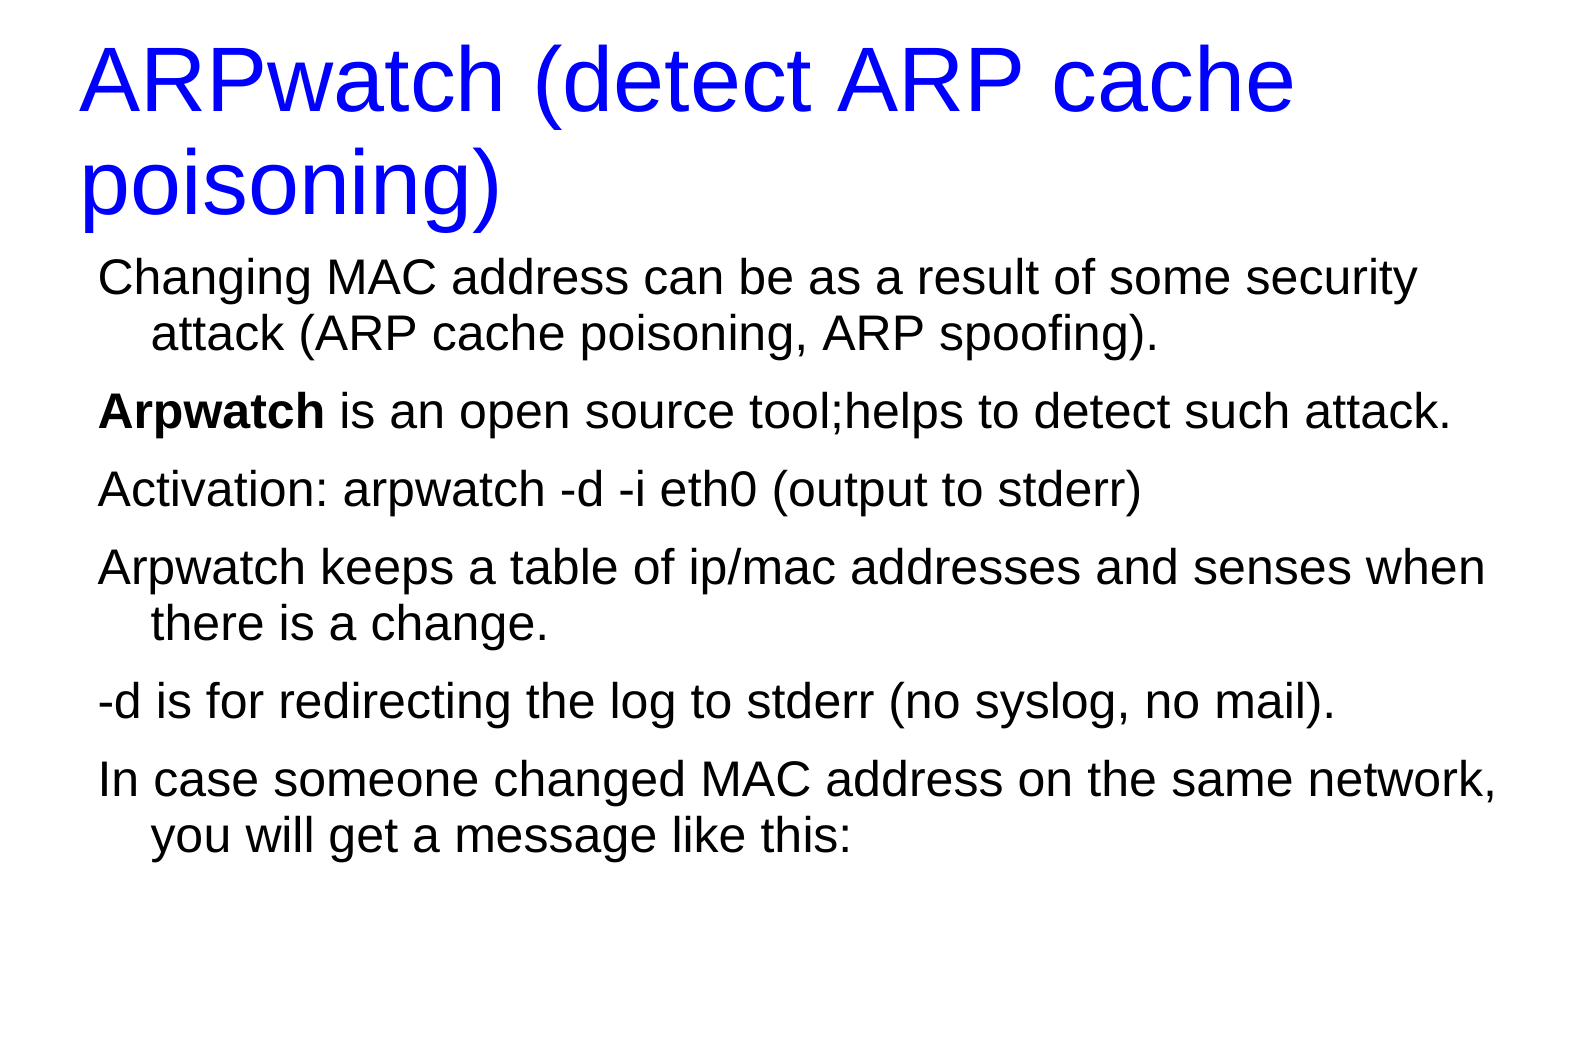

# ARPwatch (detect ARP cache poisoning)
Changing MAC address can be as a result of some security attack (ARP cache poisoning, ARP spoofing).
Arpwatch is an open source tool;helps to detect such attack.
Activation: arpwatch -d -i eth0 (output to stderr)
Arpwatch keeps a table of ip/mac addresses and senses when there is a change.
-d is for redirecting the log to stderr (no syslog, no mail).
In case someone changed MAC address on the same network, you will get a message like this: